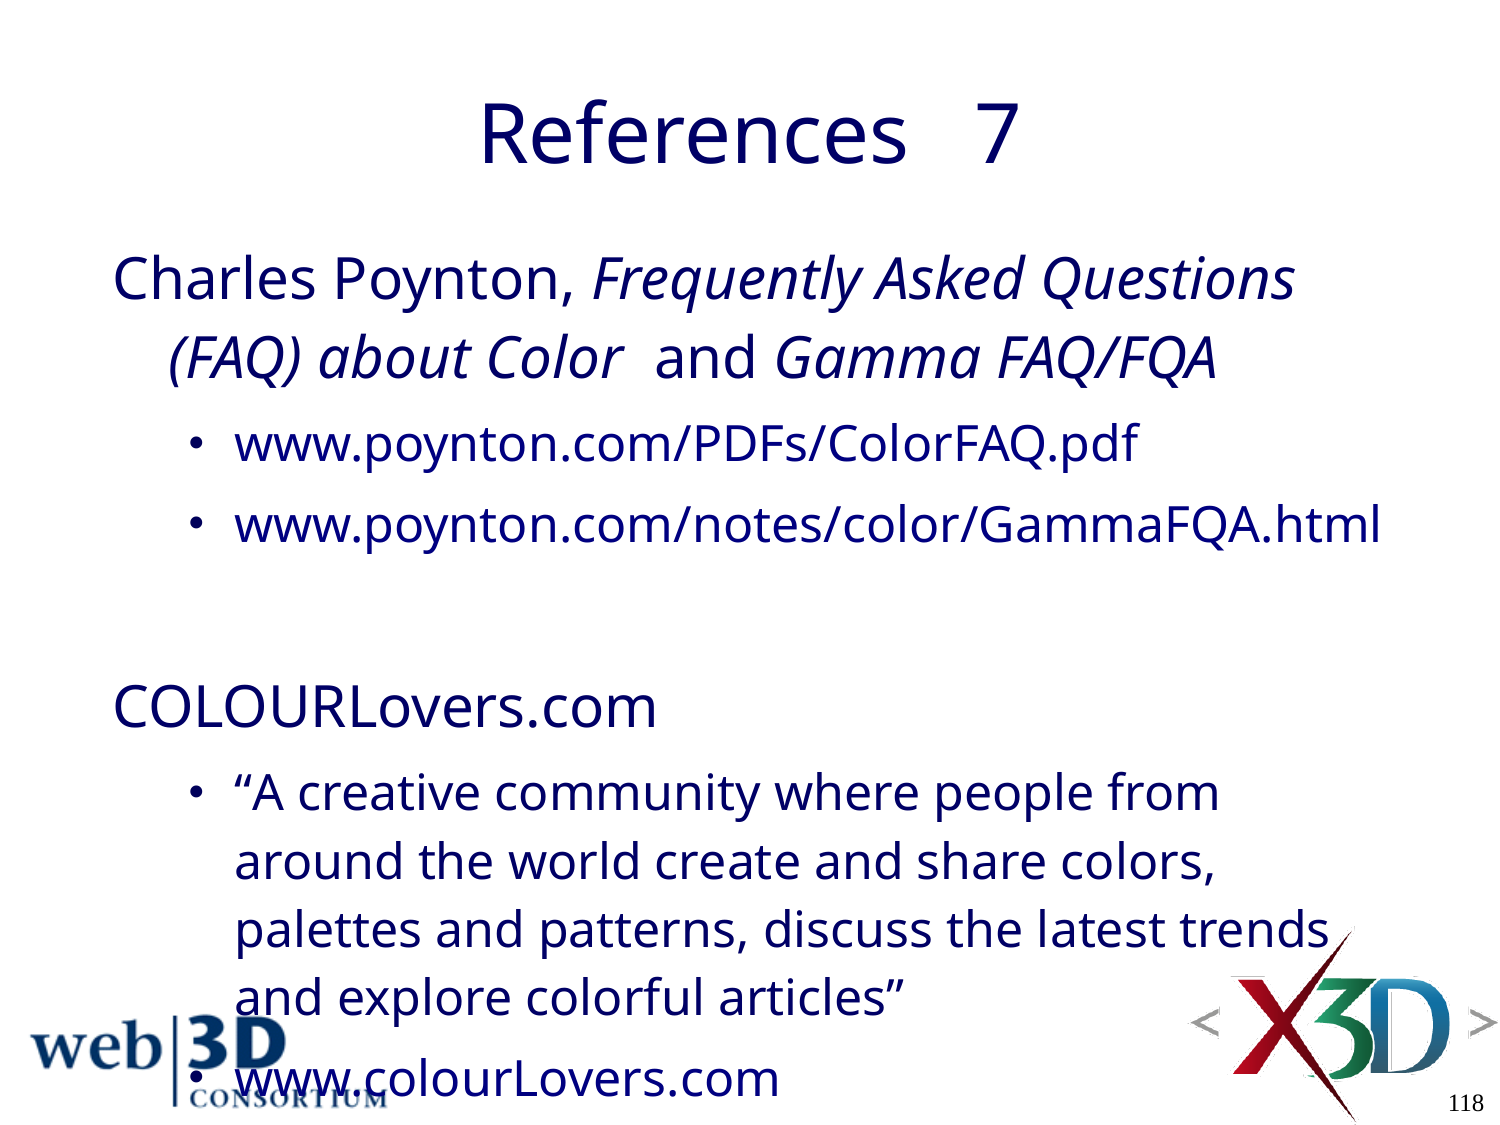

# References 7
Charles Poynton, Frequently Asked Questions (FAQ) about Color and Gamma FAQ/FQA
www.poynton.com/PDFs/ColorFAQ.pdf
www.poynton.com/notes/color/GammaFQA.html
COLOURLovers.com
“A creative community where people from around the world create and share colors, palettes and patterns, discuss the latest trends and explore colorful articles”
www.colourLovers.com